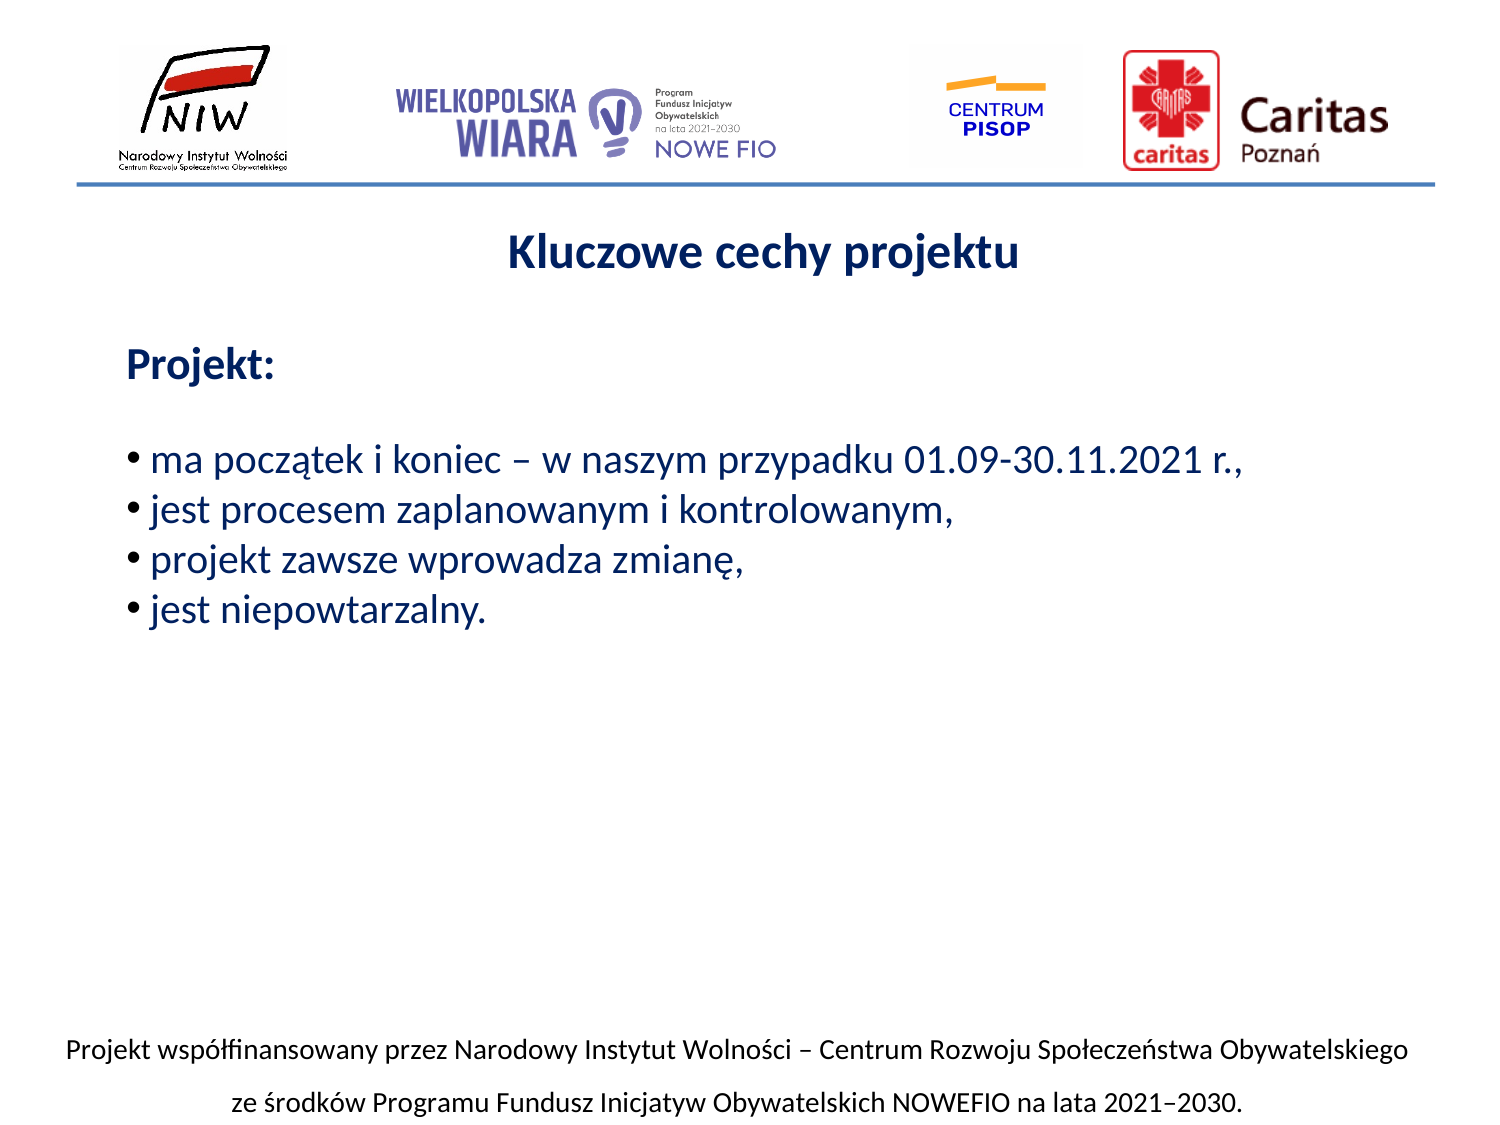

# Kluczowe cechy projektu
Projekt:
 ma początek i koniec – w naszym przypadku 01.09-30.11.2021 r.,
 jest procesem zaplanowanym i kontrolowanym,
 projekt zawsze wprowadza zmianę,
 jest niepowtarzalny.